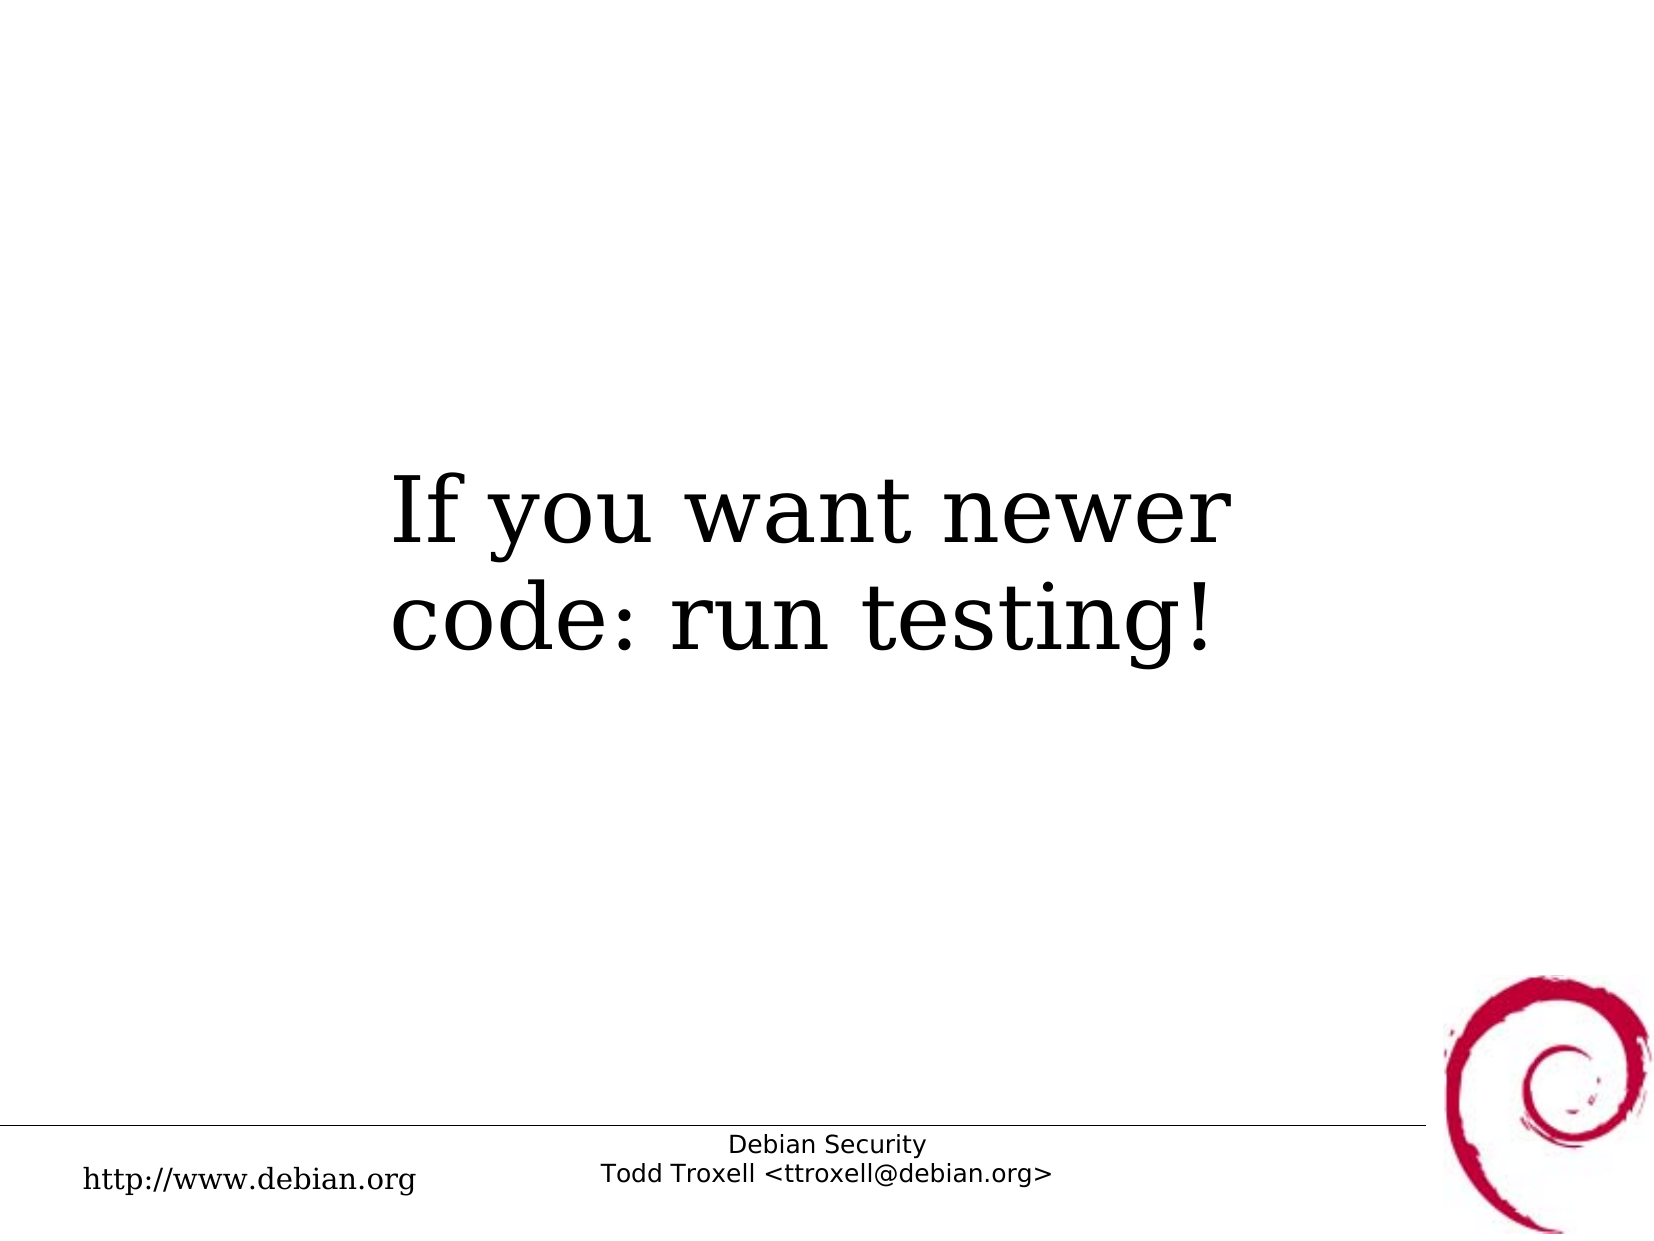

If you want newer code: run testing!